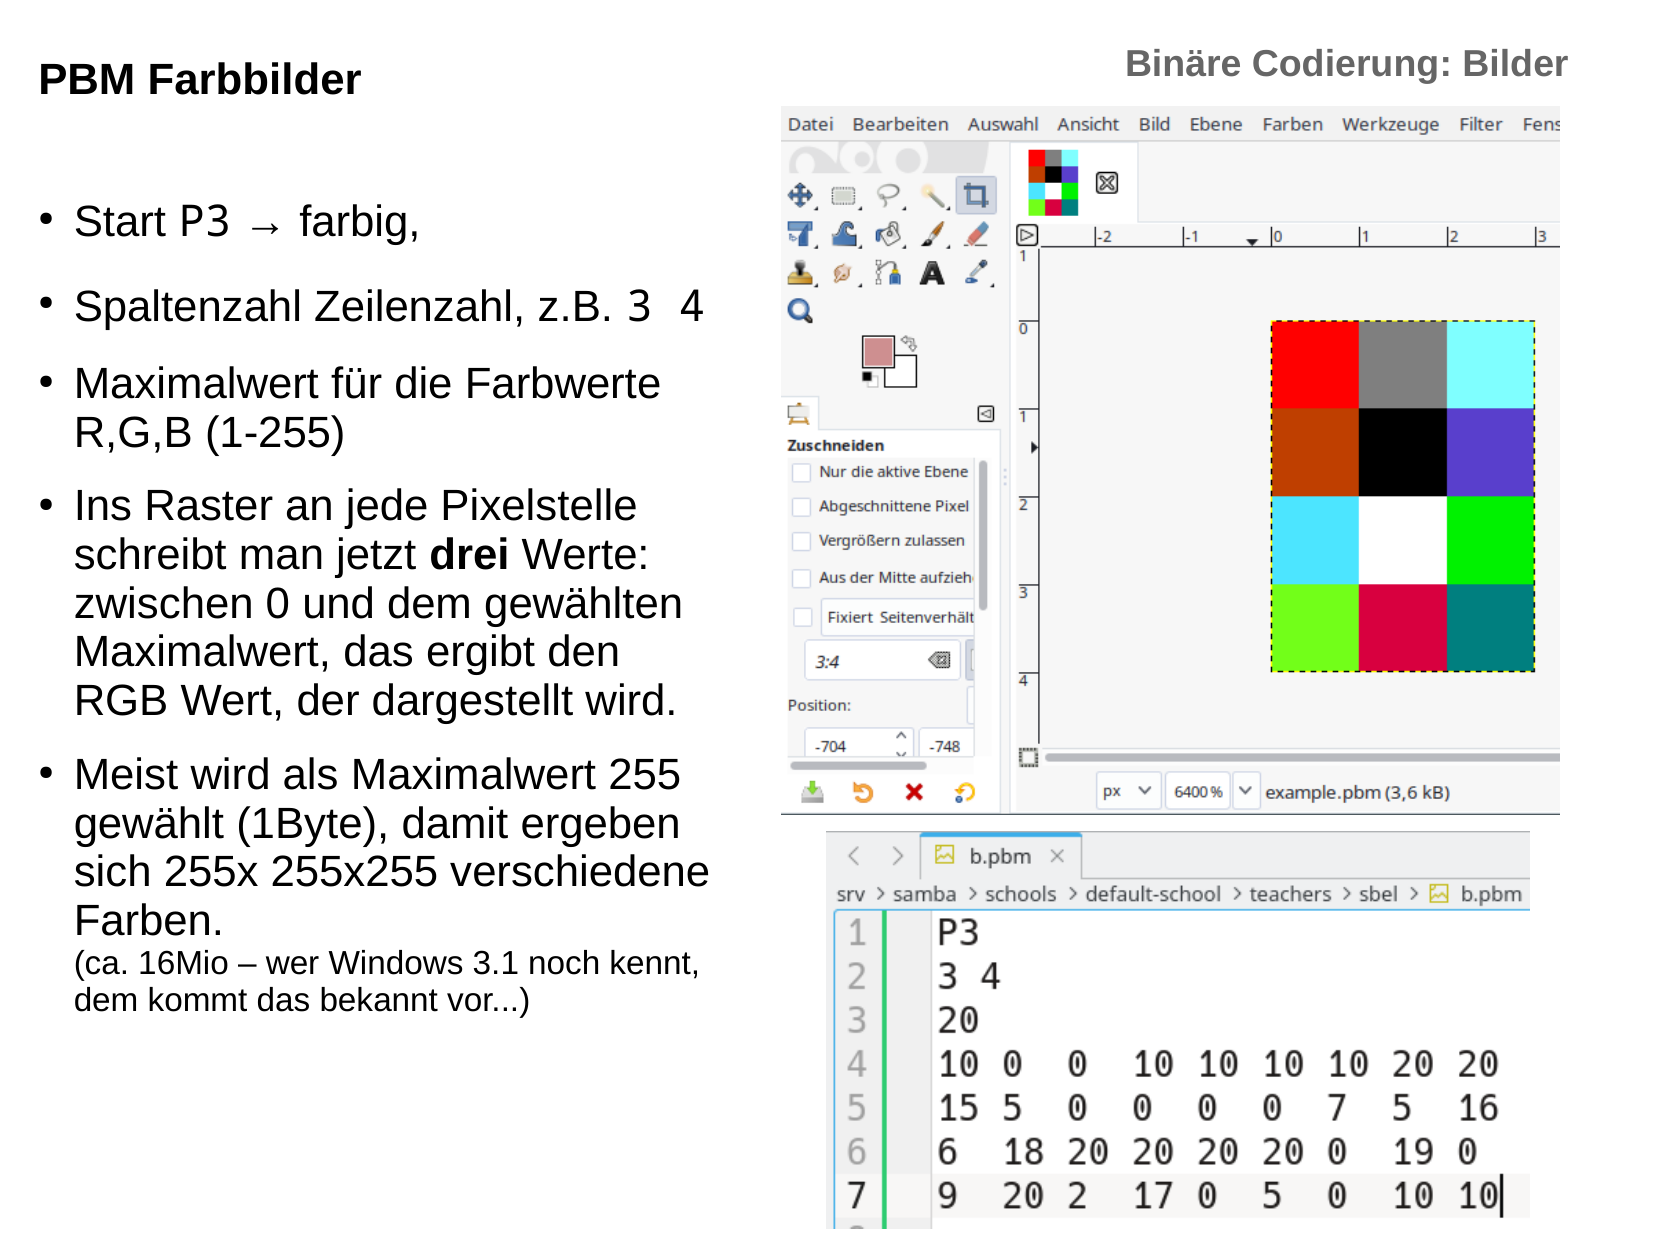

Binäre Codierung: Bilder
PBM Farbbilder
Start P3 → farbig,
Spaltenzahl Zeilenzahl, z.B. 3 4
Maximalwert für die Farbwerte R,G,B (1-255)
Ins Raster an jede Pixelstelle schreibt man jetzt drei Werte: zwischen 0 und dem gewählten Maximalwert, das ergibt den RGB Wert, der dargestellt wird.
Meist wird als Maximalwert 255 gewählt (1Byte), damit ergeben sich 255x 255x255 verschiedene Farben.
(ca. 16Mio – wer Windows 3.1 noch kennt, dem kommt das bekannt vor...)